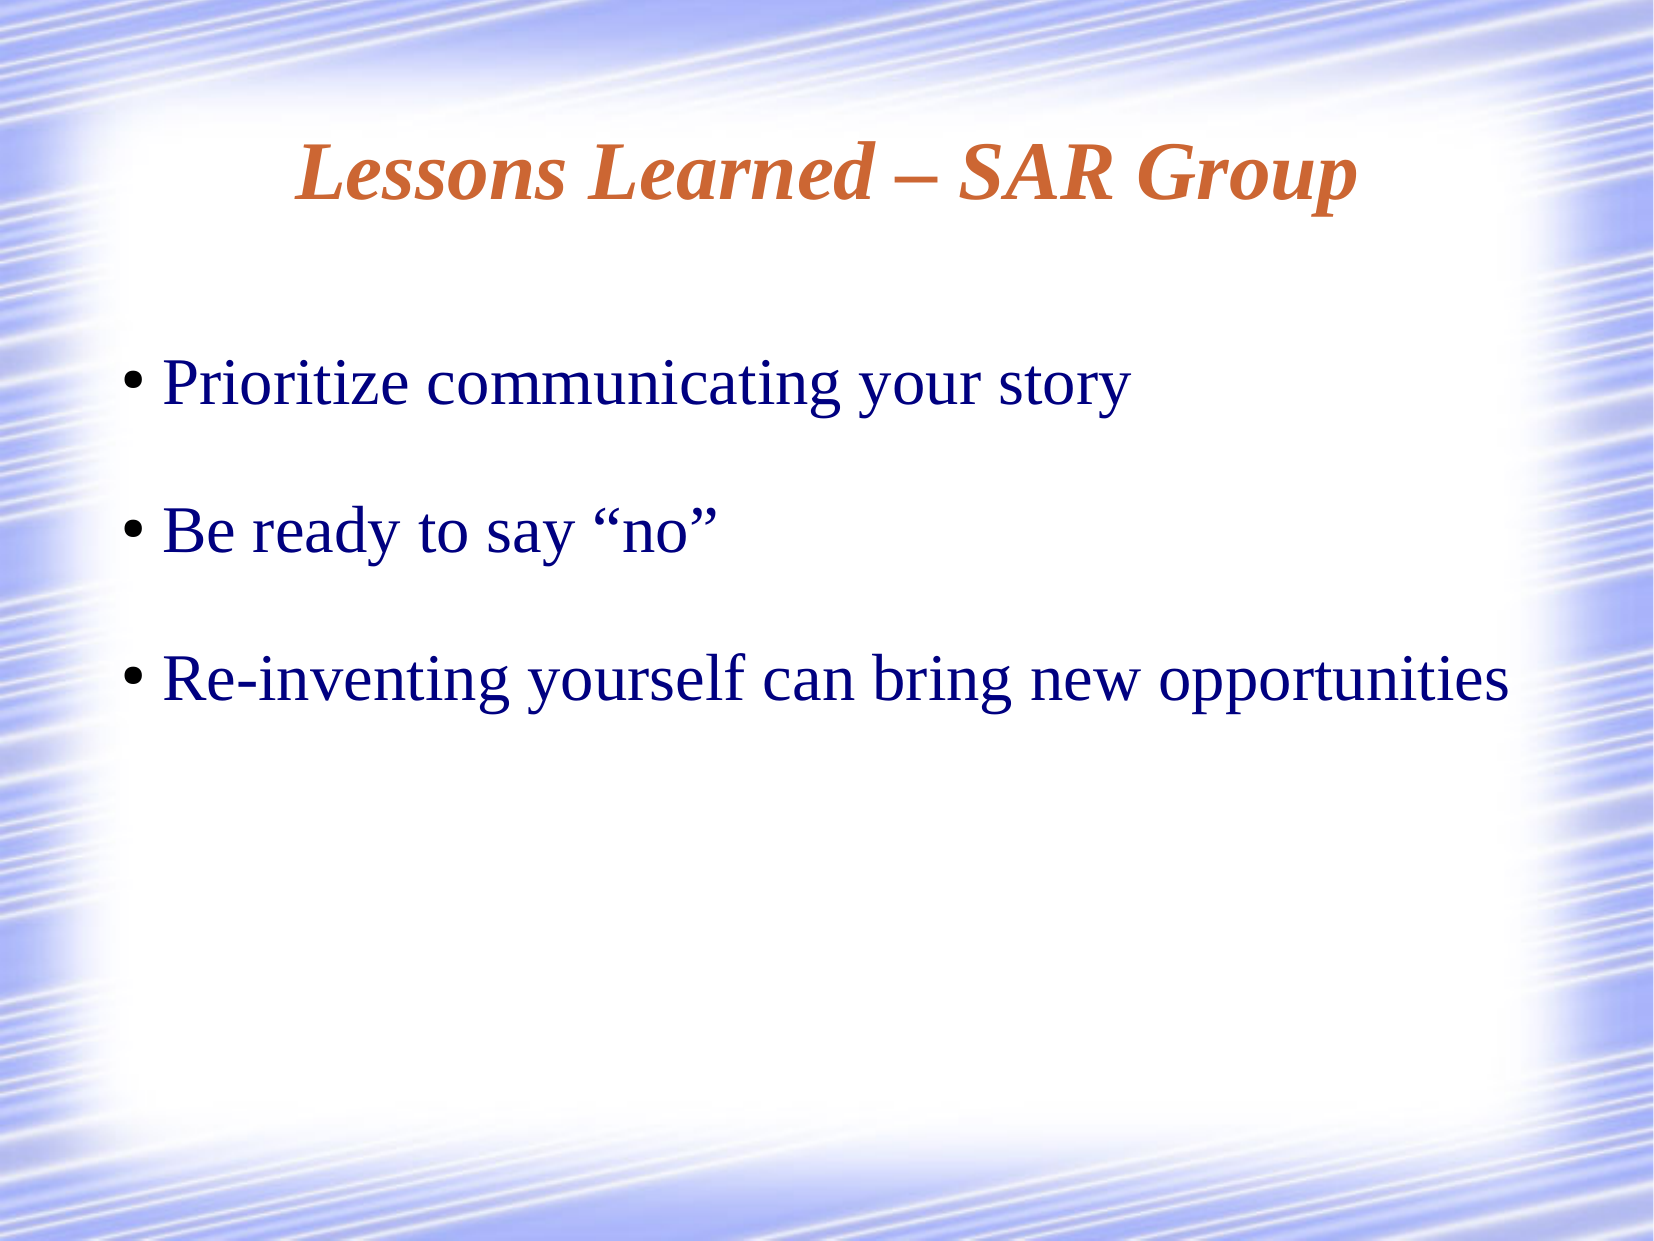

# Lessons Learned – SAR Group
 Prioritize communicating your story
 Be ready to say “no”
 Re-inventing yourself can bring new opportunities